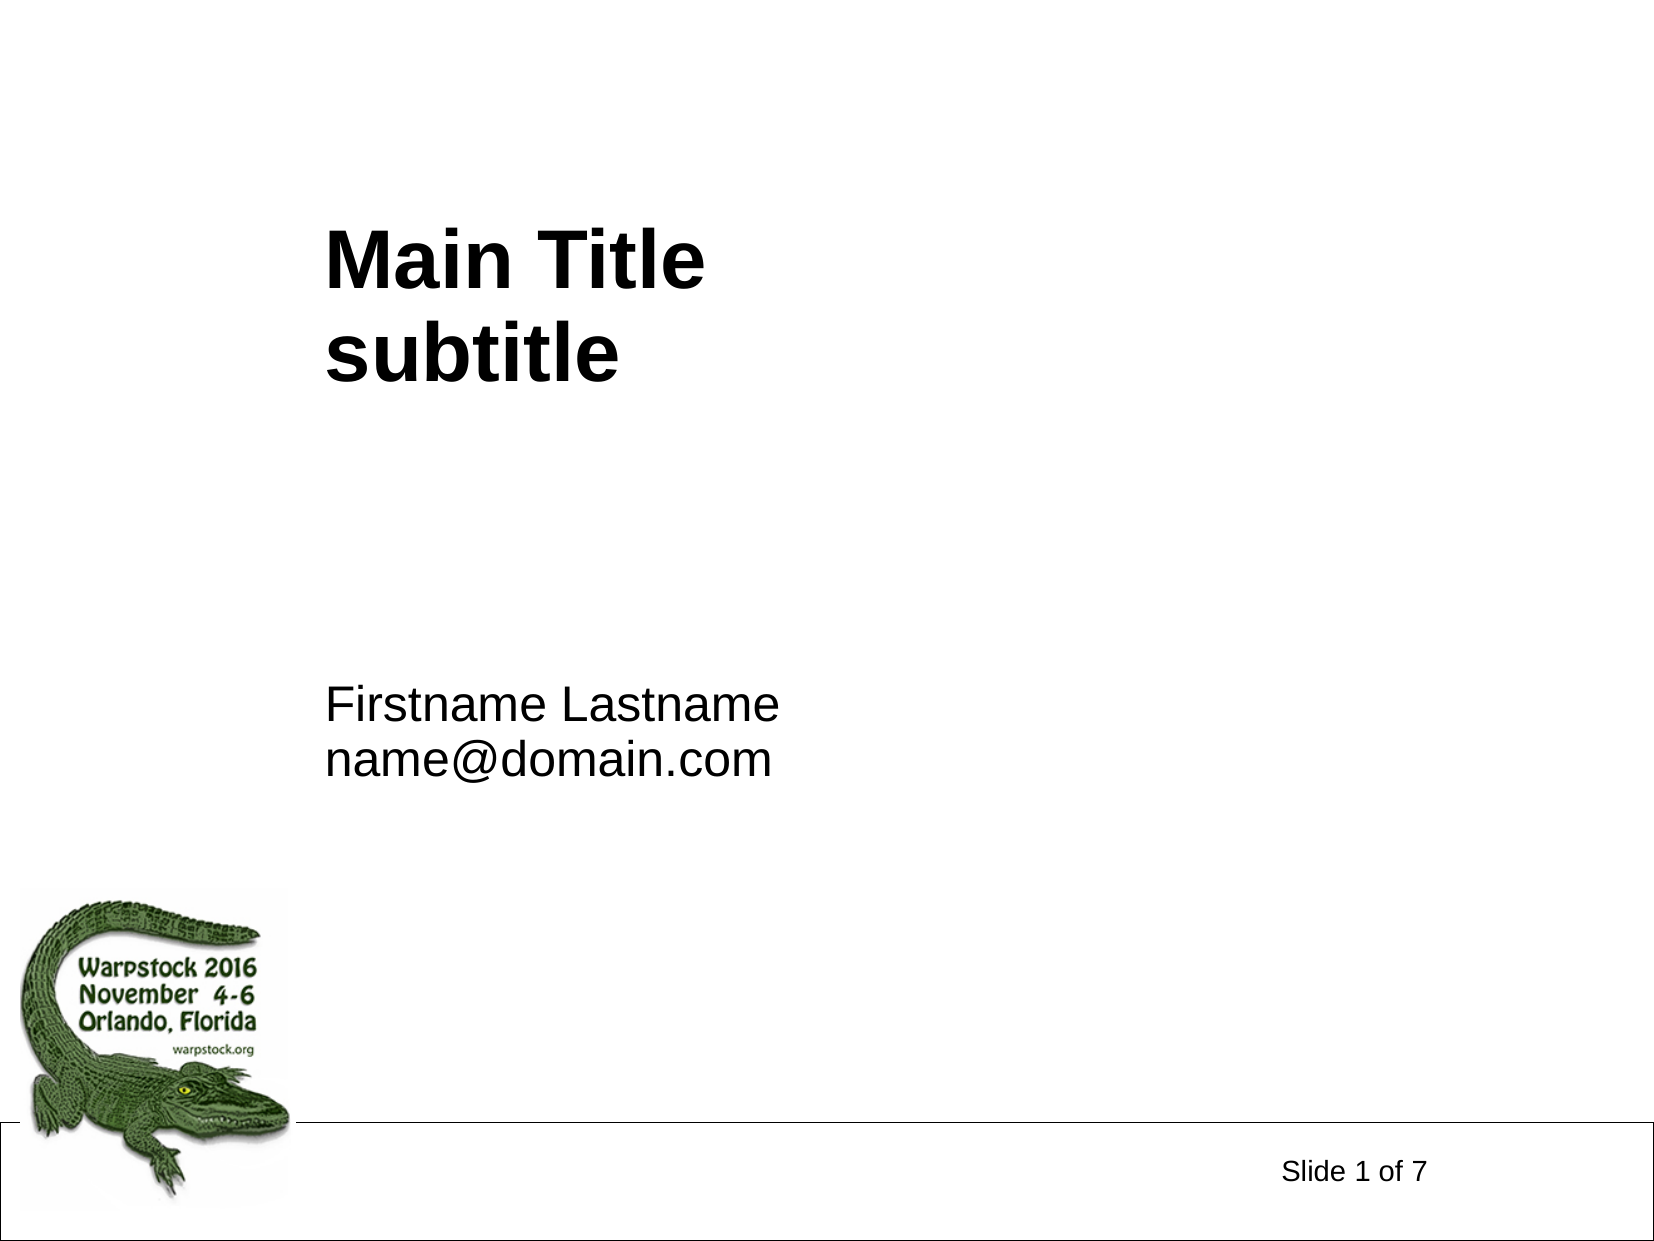

# Main Title subtitle
Firstname Lastname
name@domain.com
Slide of <count>